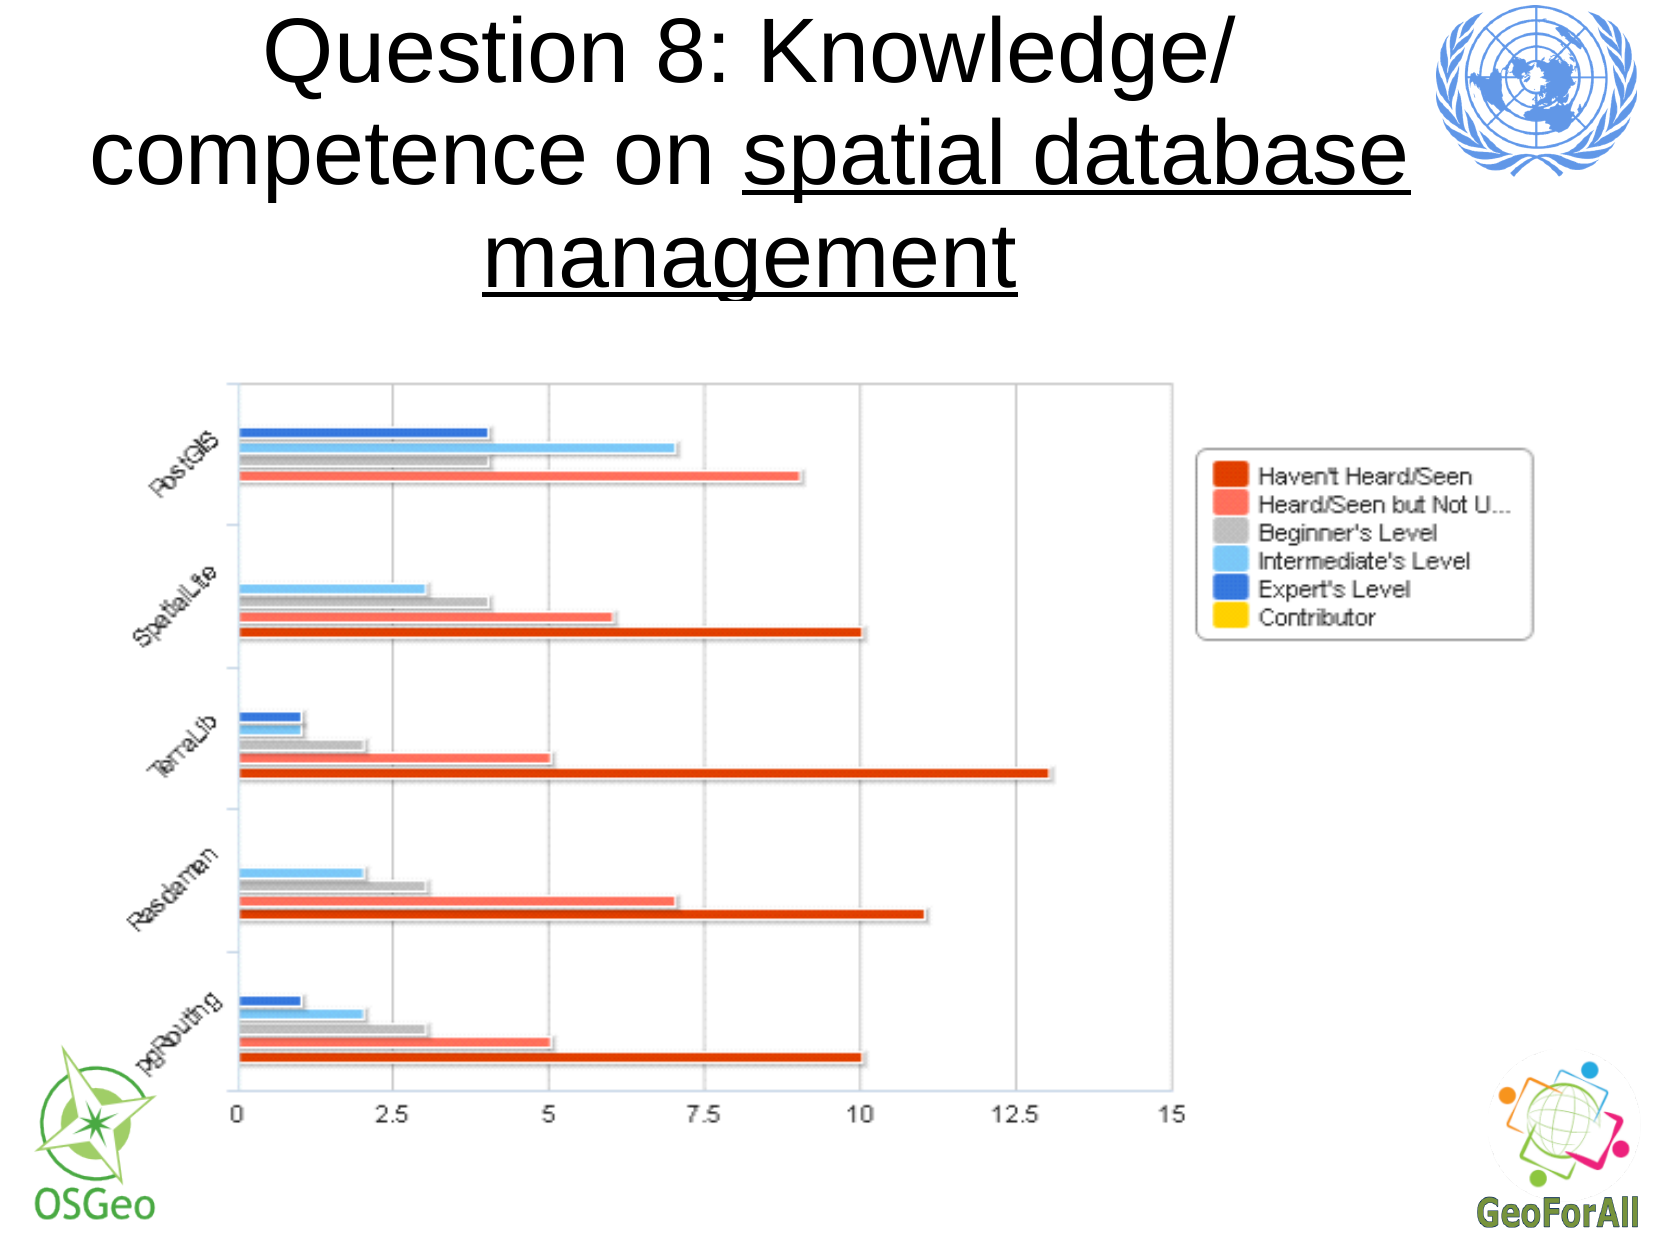

# Question 8: Knowledge/ competence on spatial database management